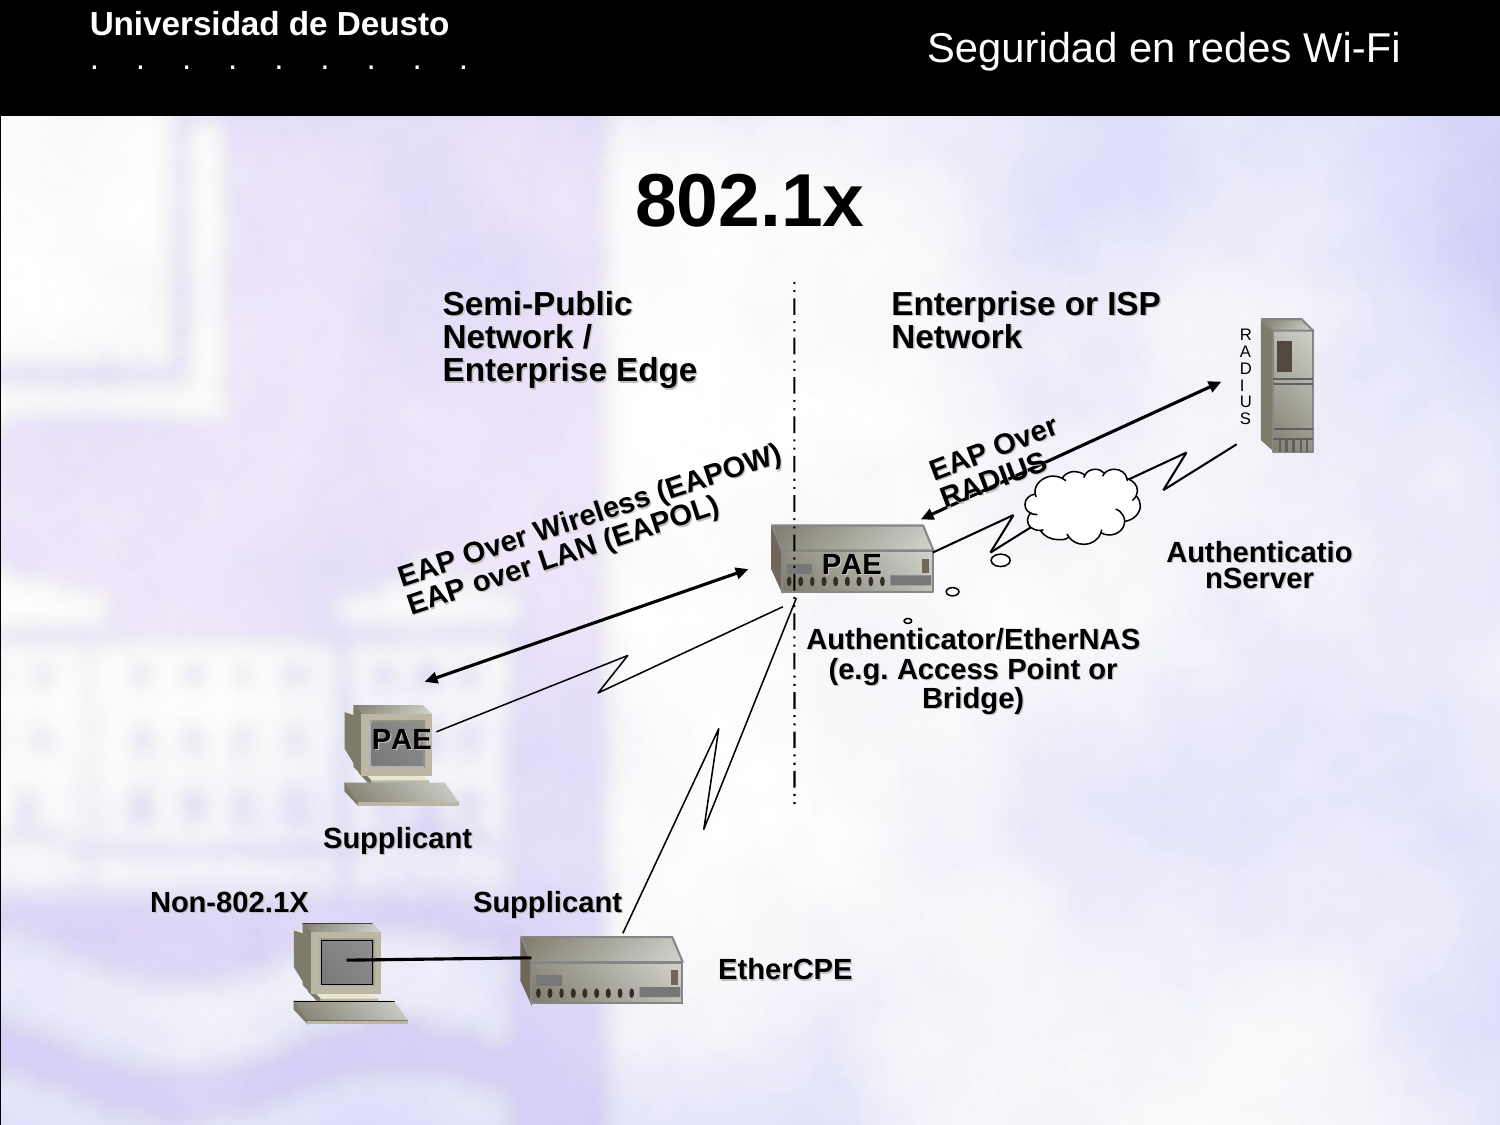

# 802.1x
Semi-Public Network /
Enterprise Edge
Enterprise or ISP Network
RADIUS
EAP Over RADIUS
EAP Over Wireless (EAPOW)
EAP over LAN (EAPOL)
AuthenticationServer
PAE
Authenticator/EtherNAS
(e.g. Access Point or Bridge)
PAE
Supplicant
Non-802.1X
Supplicant
EtherCPE